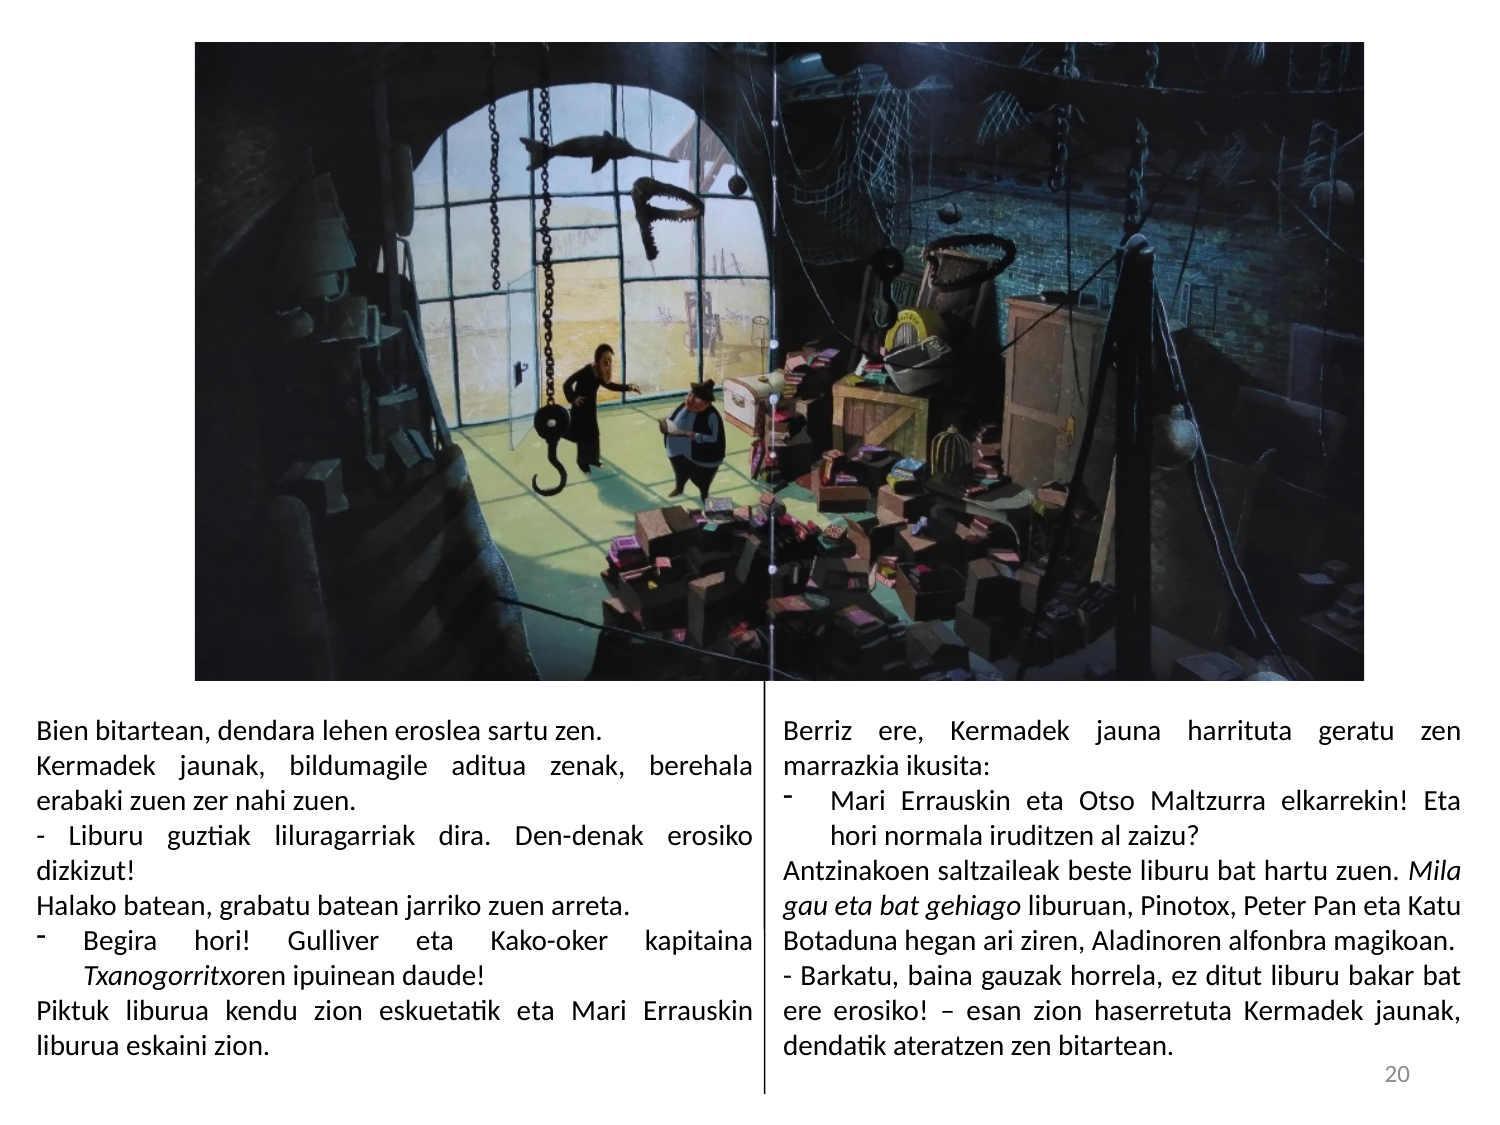

Bien bitartean, dendara lehen eroslea sartu zen.
Kermadek jaunak, bildumagile aditua zenak, berehala erabaki zuen zer nahi zuen.
- Liburu guztiak liluragarriak dira. Den-denak erosiko dizkizut!
Halako batean, grabatu batean jarriko zuen arreta.
Begira hori! Gulliver eta Kako-oker kapitaina Txanogorritxoren ipuinean daude!
Piktuk liburua kendu zion eskuetatik eta Mari Errauskin liburua eskaini zion.
Berriz ere, Kermadek jauna harrituta geratu zen marrazkia ikusita:
Mari Errauskin eta Otso Maltzurra elkarrekin! Eta hori normala iruditzen al zaizu?
Antzinakoen saltzaileak beste liburu bat hartu zuen. Mila gau eta bat gehiago liburuan, Pinotox, Peter Pan eta Katu Botaduna hegan ari ziren, Aladinoren alfonbra magikoan.
- Barkatu, baina gauzak horrela, ez ditut liburu bakar bat ere erosiko! – esan zion haserretuta Kermadek jaunak, dendatik ateratzen zen bitartean.